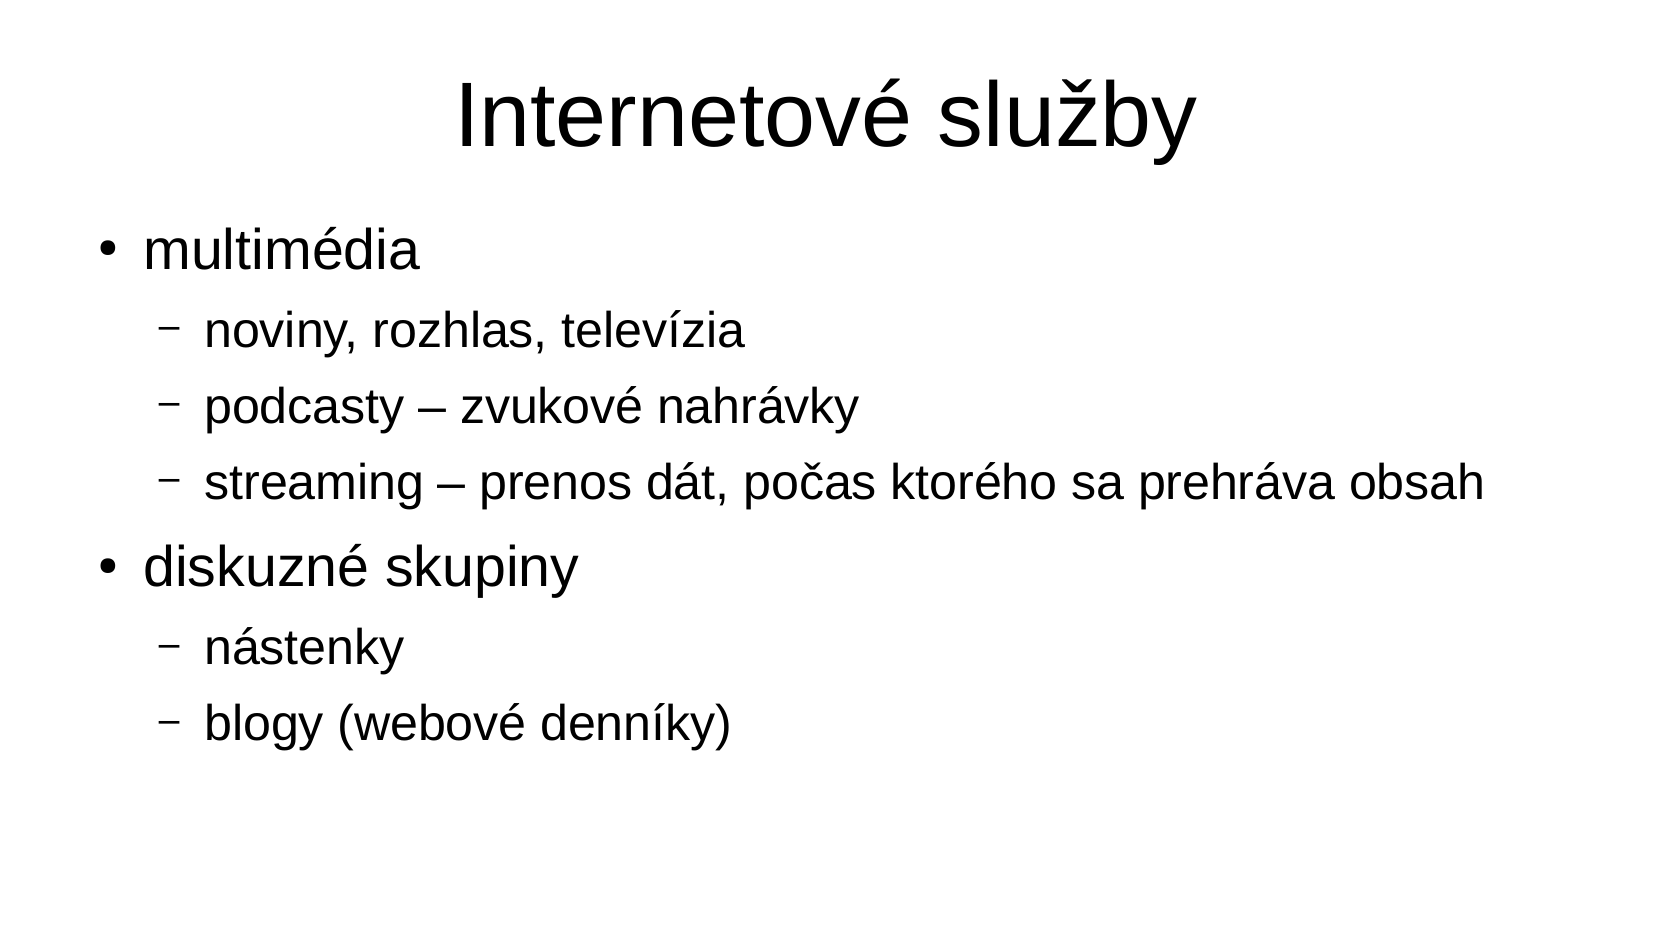

# Internetové služby
multimédia
noviny, rozhlas, televízia
podcasty – zvukové nahrávky
streaming – prenos dát, počas ktorého sa prehráva obsah
diskuzné skupiny
nástenky
blogy (webové denníky)